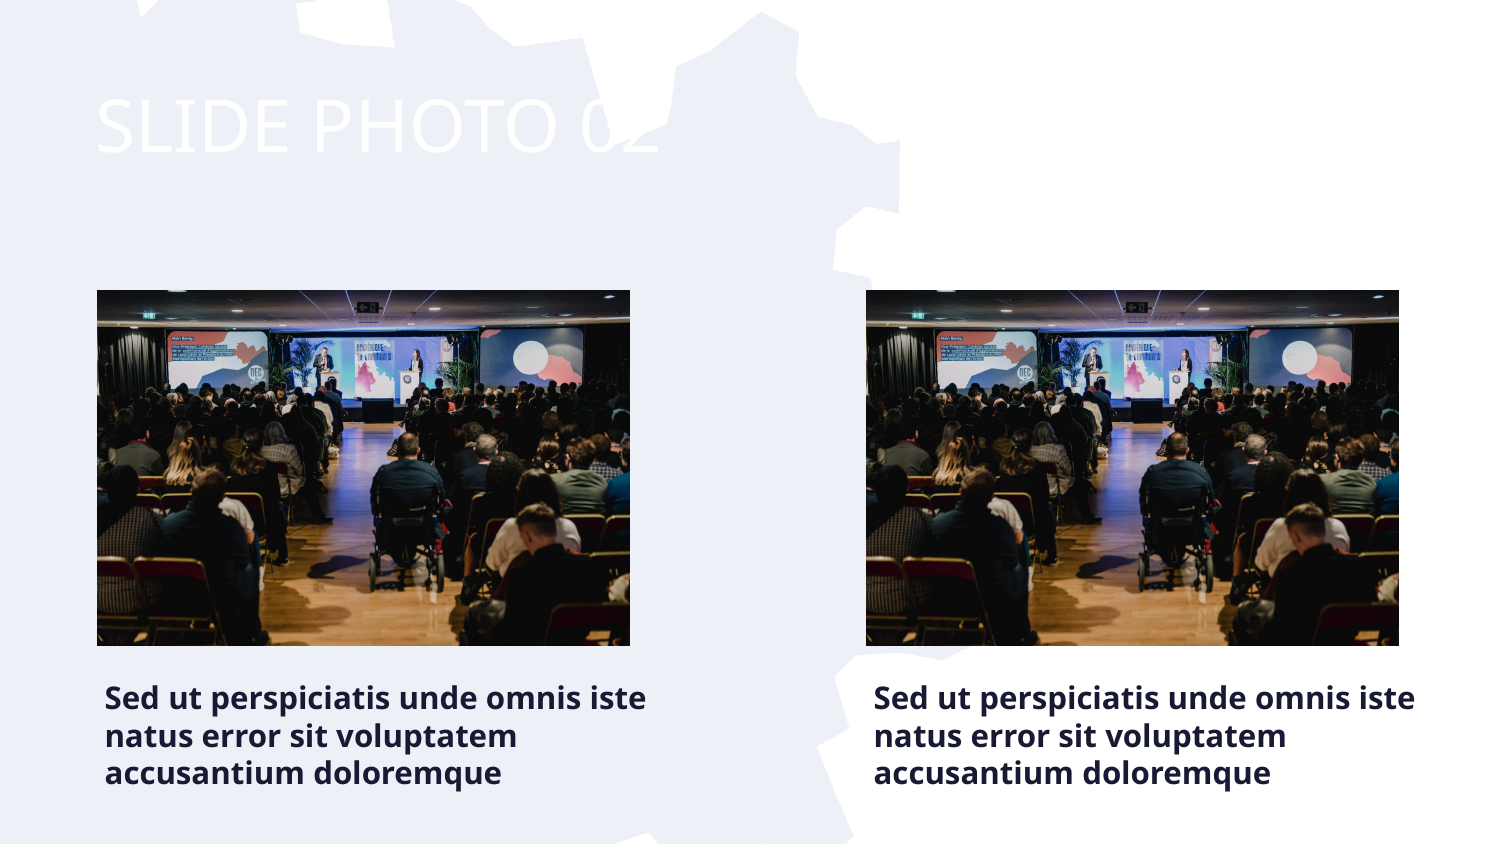

SLIDE PHOTO 02
Sed ut perspiciatis unde omnis iste natus error sit voluptatem accusantium doloremque
Sed ut perspiciatis unde omnis iste natus error sit voluptatem accusantium doloremque